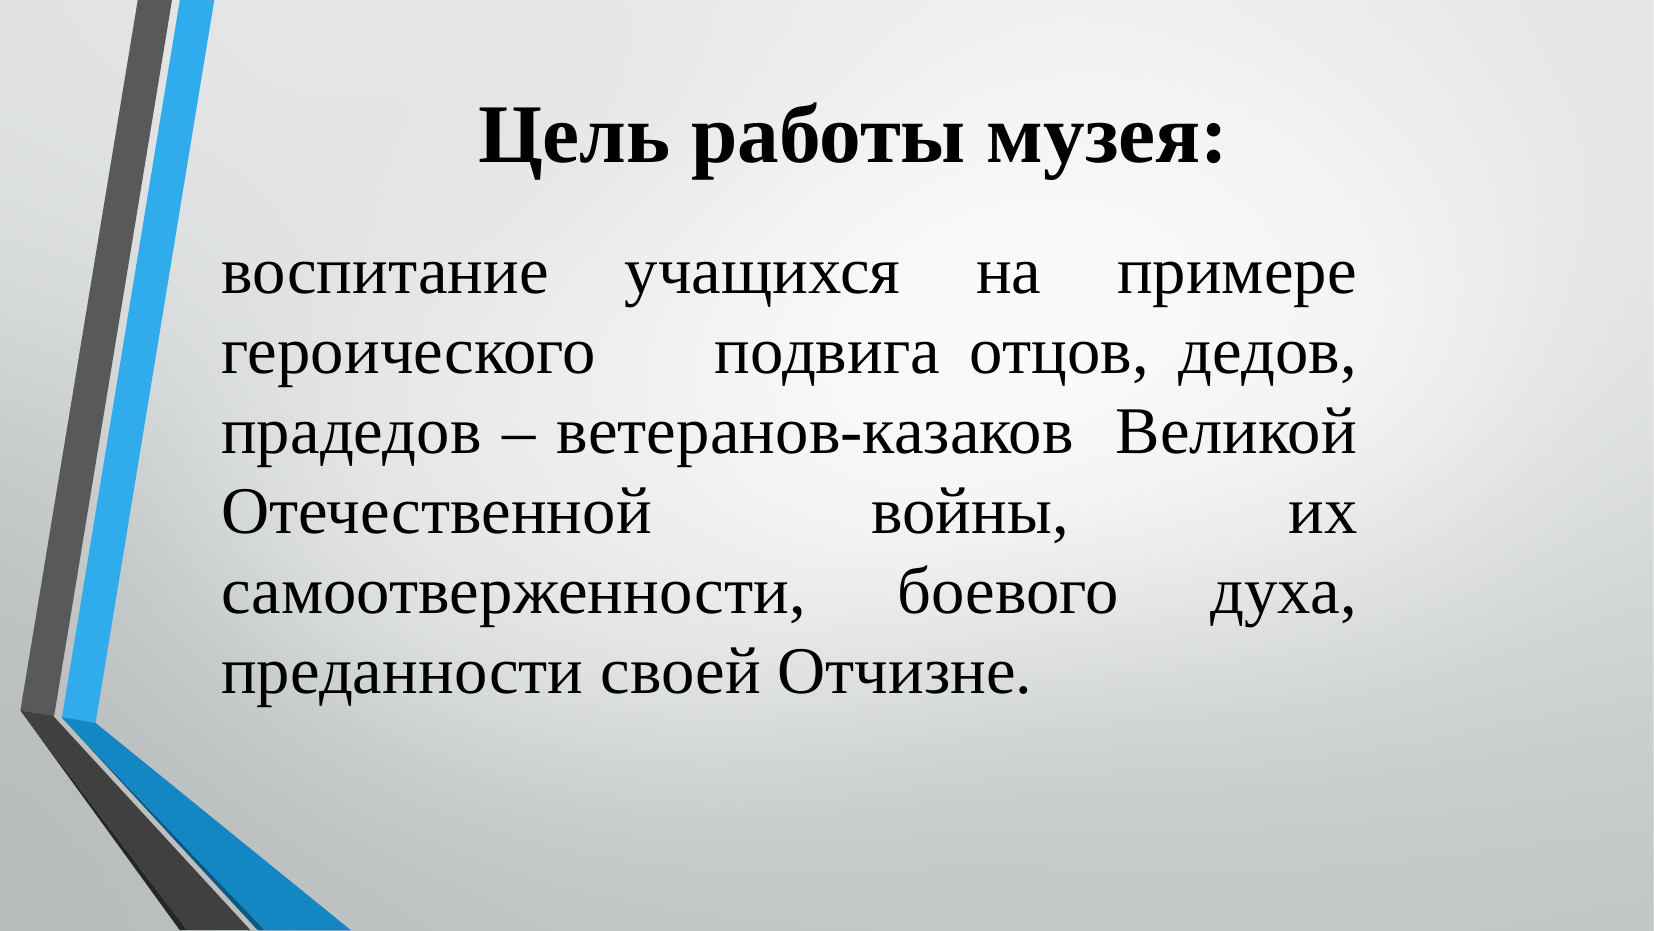

Цель работы музея:
воспитание учащихся на примере героического подвига отцов, дедов, прадедов – ветеранов-казаков Великой Отечественной войны, их самоотверженности, боевого духа, преданности своей Отчизне.